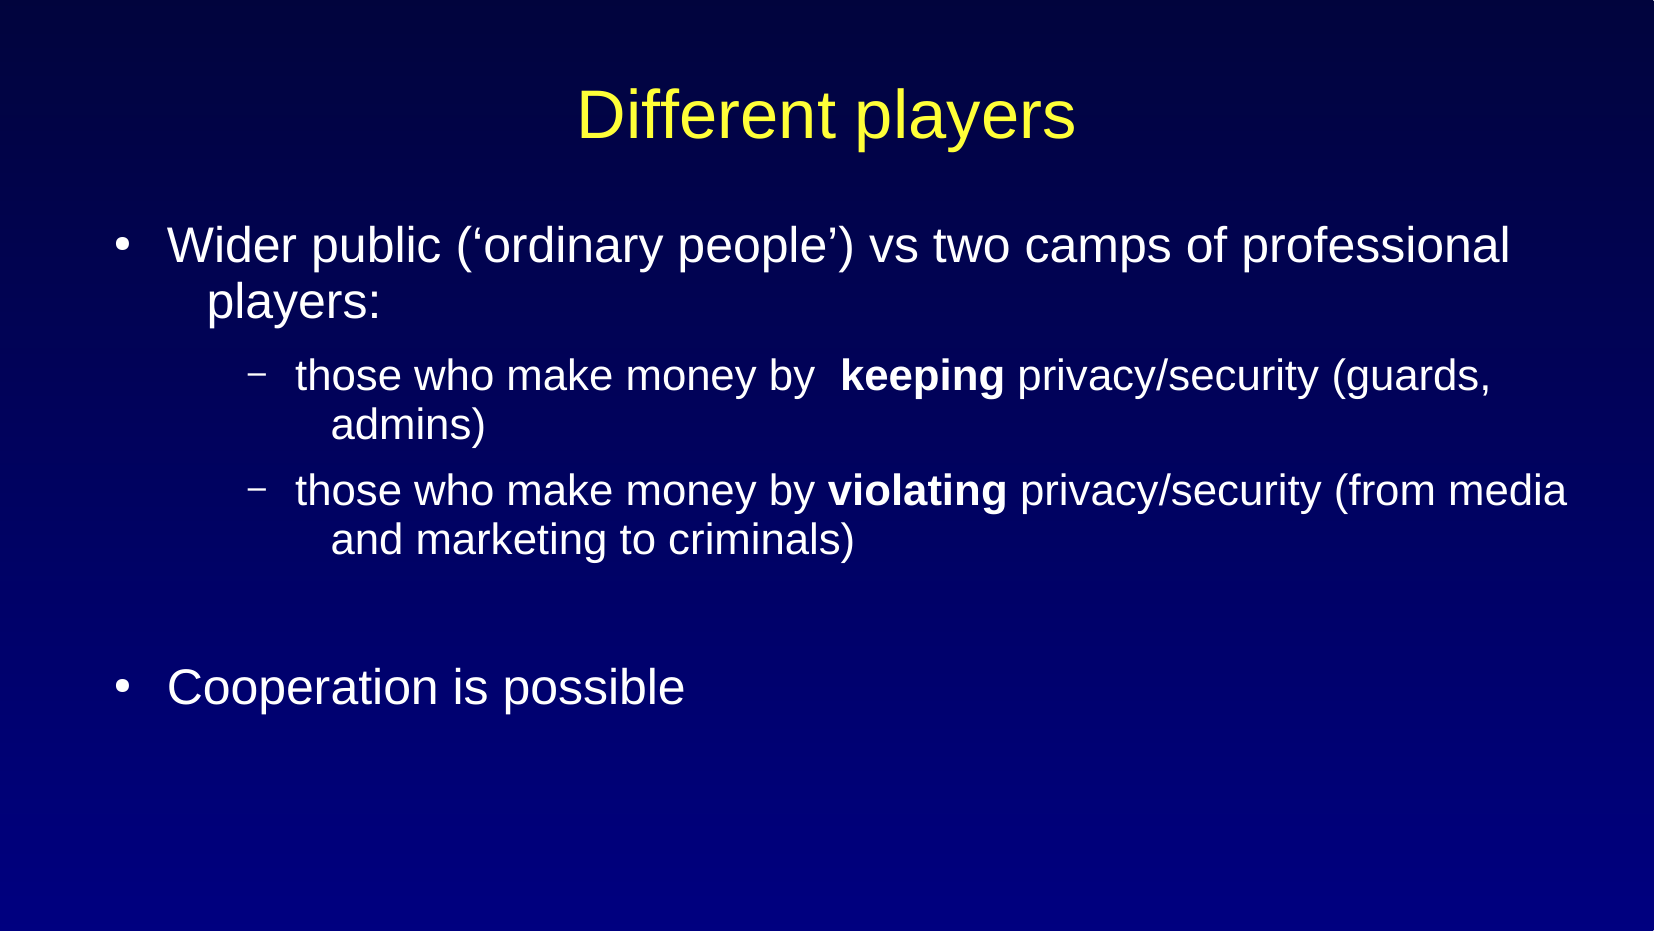

# Different players
Wider public (‘ordinary people’) vs two camps of professional players:
those who make money by keeping privacy/security (guards, admins)
those who make money by violating privacy/security (from media and marketing to criminals)
Cooperation is possible